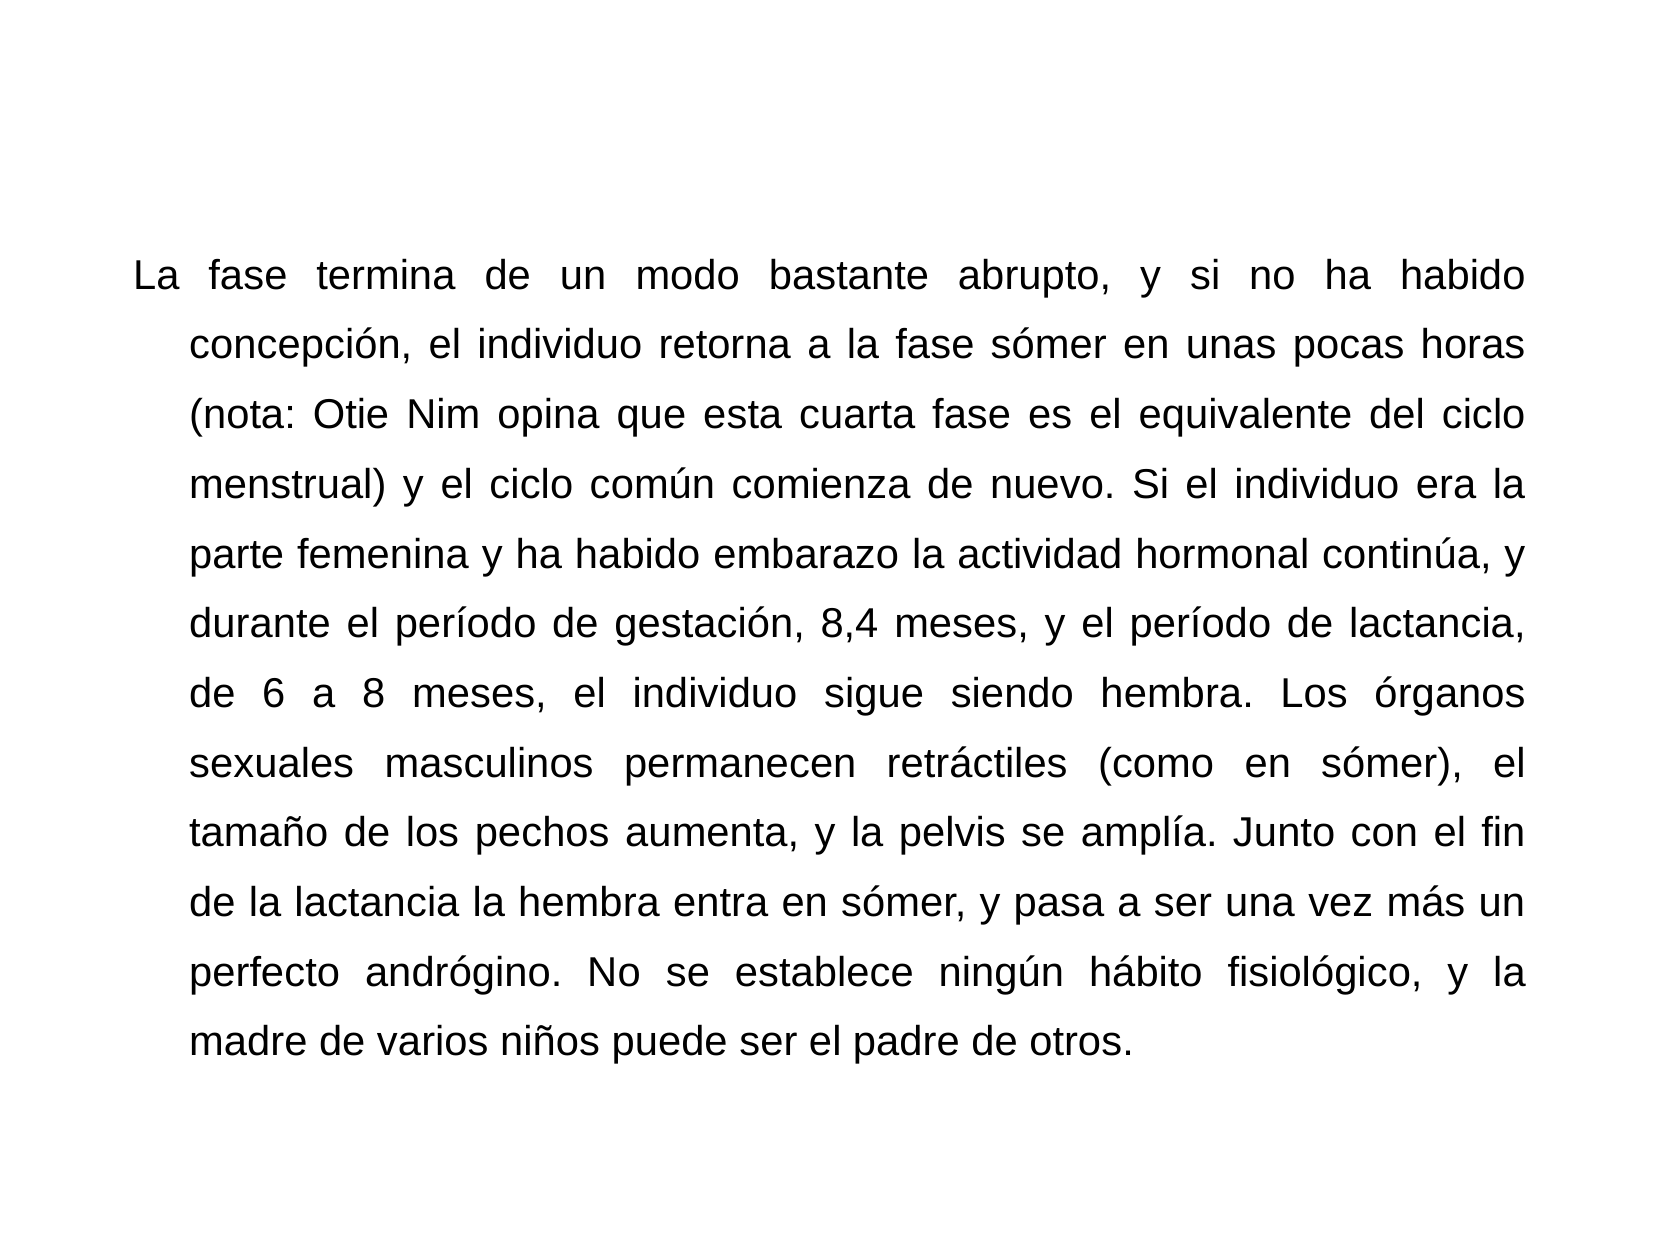

La fase termina de un modo bastante abrupto, y si no ha habido concepción, el individuo retorna a la fase sómer en unas pocas horas (nota: Otie Nim opina que esta cuarta fase es el equivalente del ciclo menstrual) y el ciclo común comienza de nuevo. Si el individuo era la parte femenina y ha habido embarazo la actividad hormonal continúa, y durante el período de gestación, 8,4 meses, y el período de lactancia, de 6 a 8 meses, el individuo sigue siendo hembra. Los órganos sexuales masculinos permanecen retráctiles (como en sómer), el tamaño de los pechos aumenta, y la pelvis se amplía. Junto con el fin de la lactancia la hembra entra en sómer, y pasa a ser una vez más un perfecto andrógino. No se establece ningún hábito fisiológico, y la madre de varios niños puede ser el padre de otros.